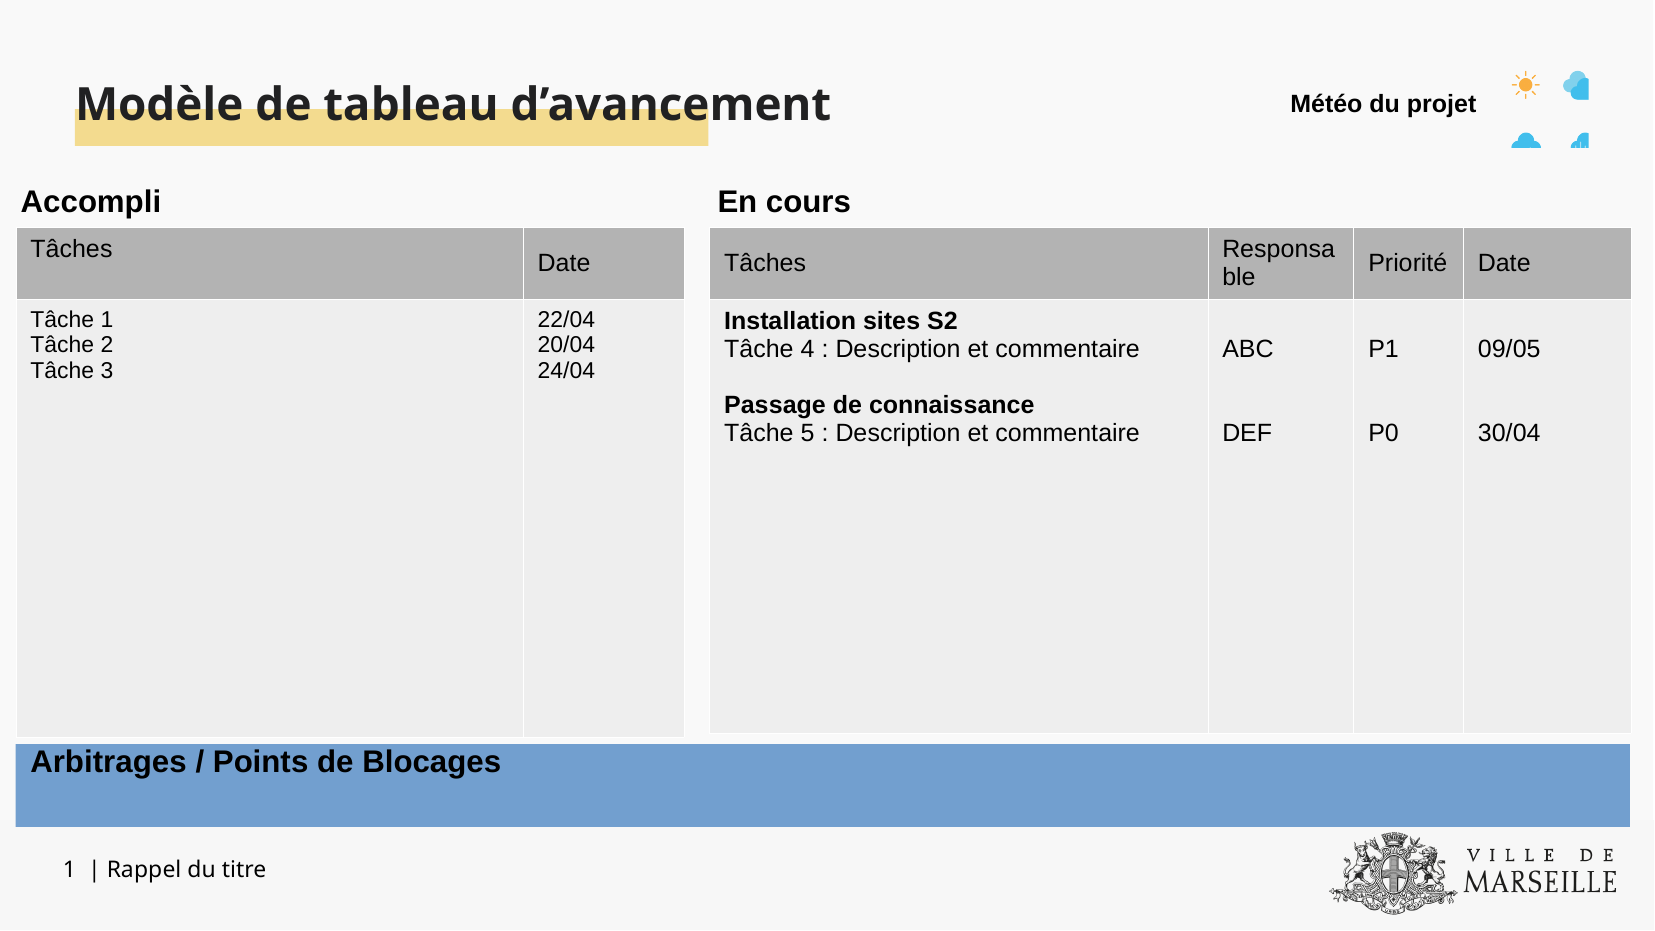

Modèle de tableau d’avancement
Météo du projet
Accompli
En cours
| Tâches | Date |
| --- | --- |
| Tâche 1 Tâche 2 Tâche 3 | 22/04 20/04 24/04 |
| Tâches | Responsable | Priorité | Date |
| --- | --- | --- | --- |
| Installation sites S2 Tâche 4 : Description et commentaire Passage de connaissance Tâche 5 : Description et commentaire | ABC DEF | P1 P0 | 09/05 30/04 |
Arbitrages / Points de Blocages
1 | Rappel du titre